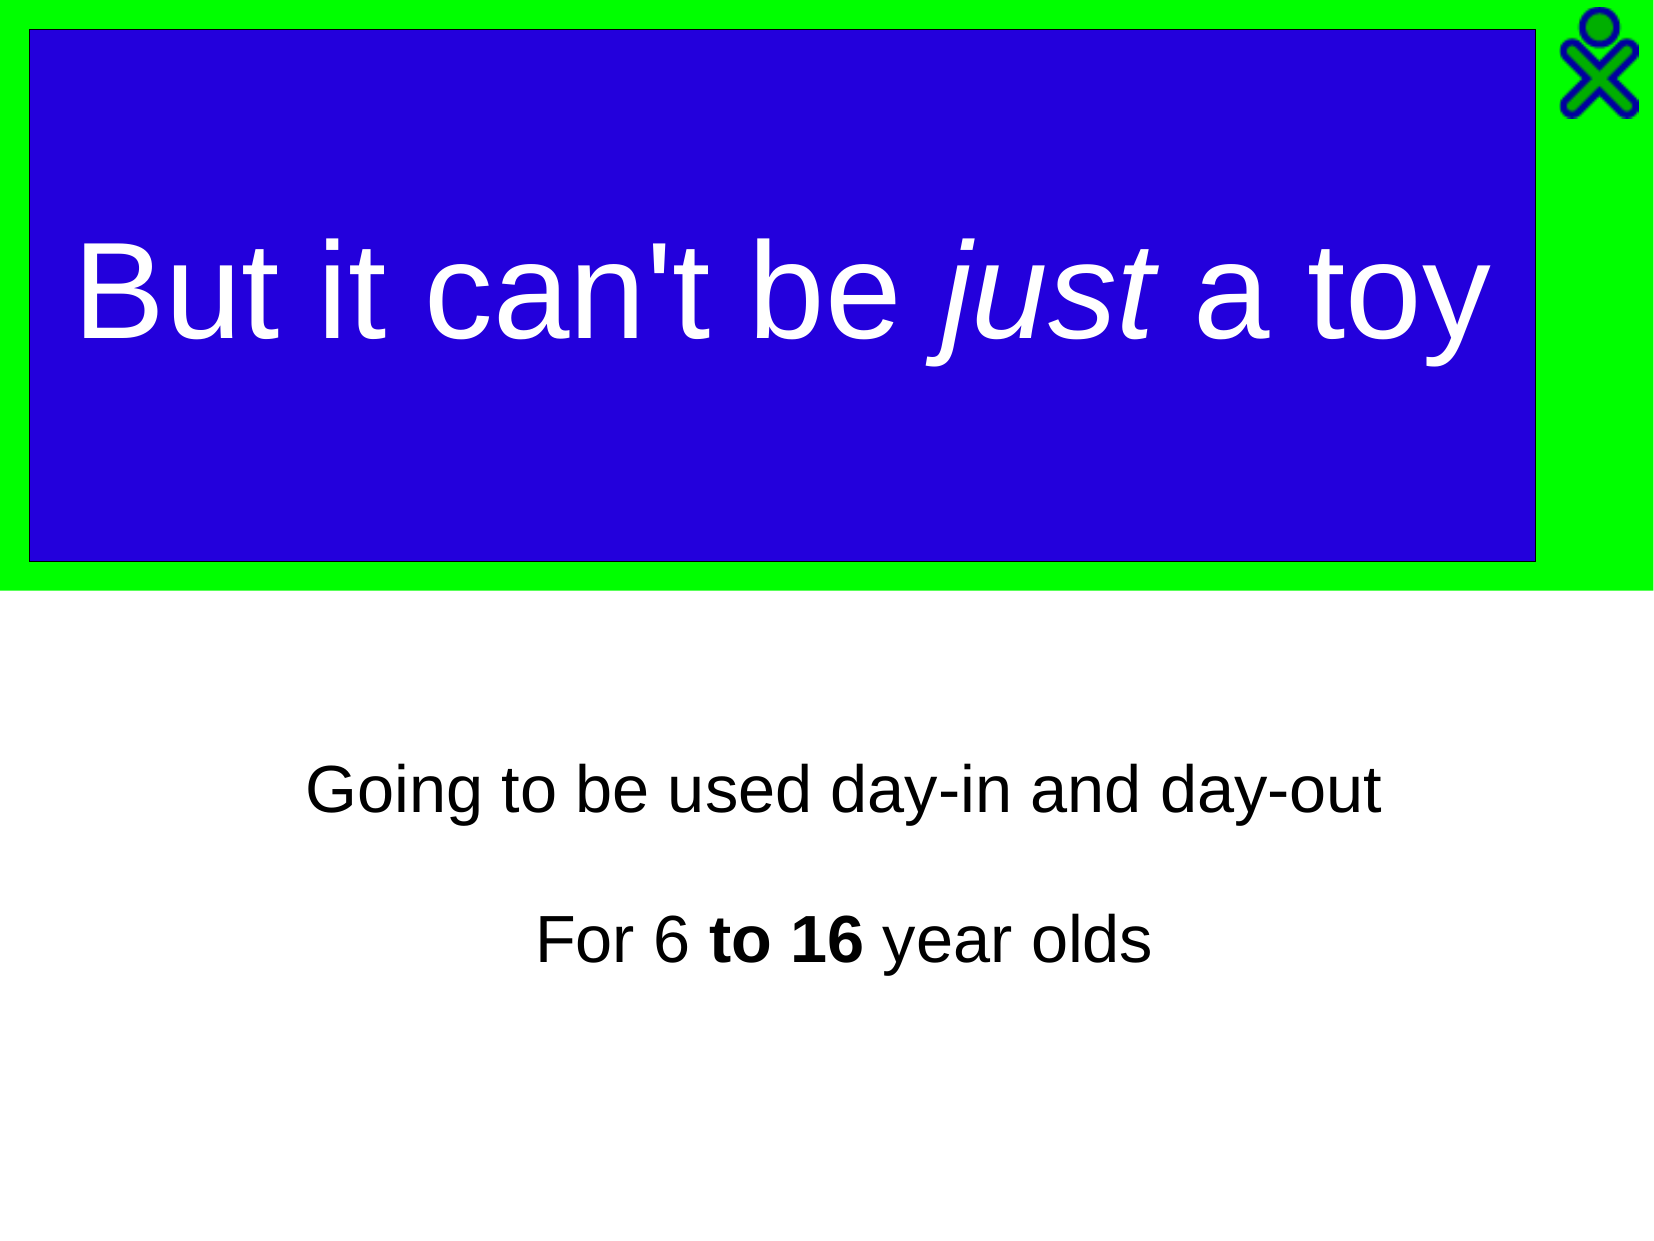

# But it can't be just a toy
Going to be used day-in and day-out
For 6 to 16 year olds